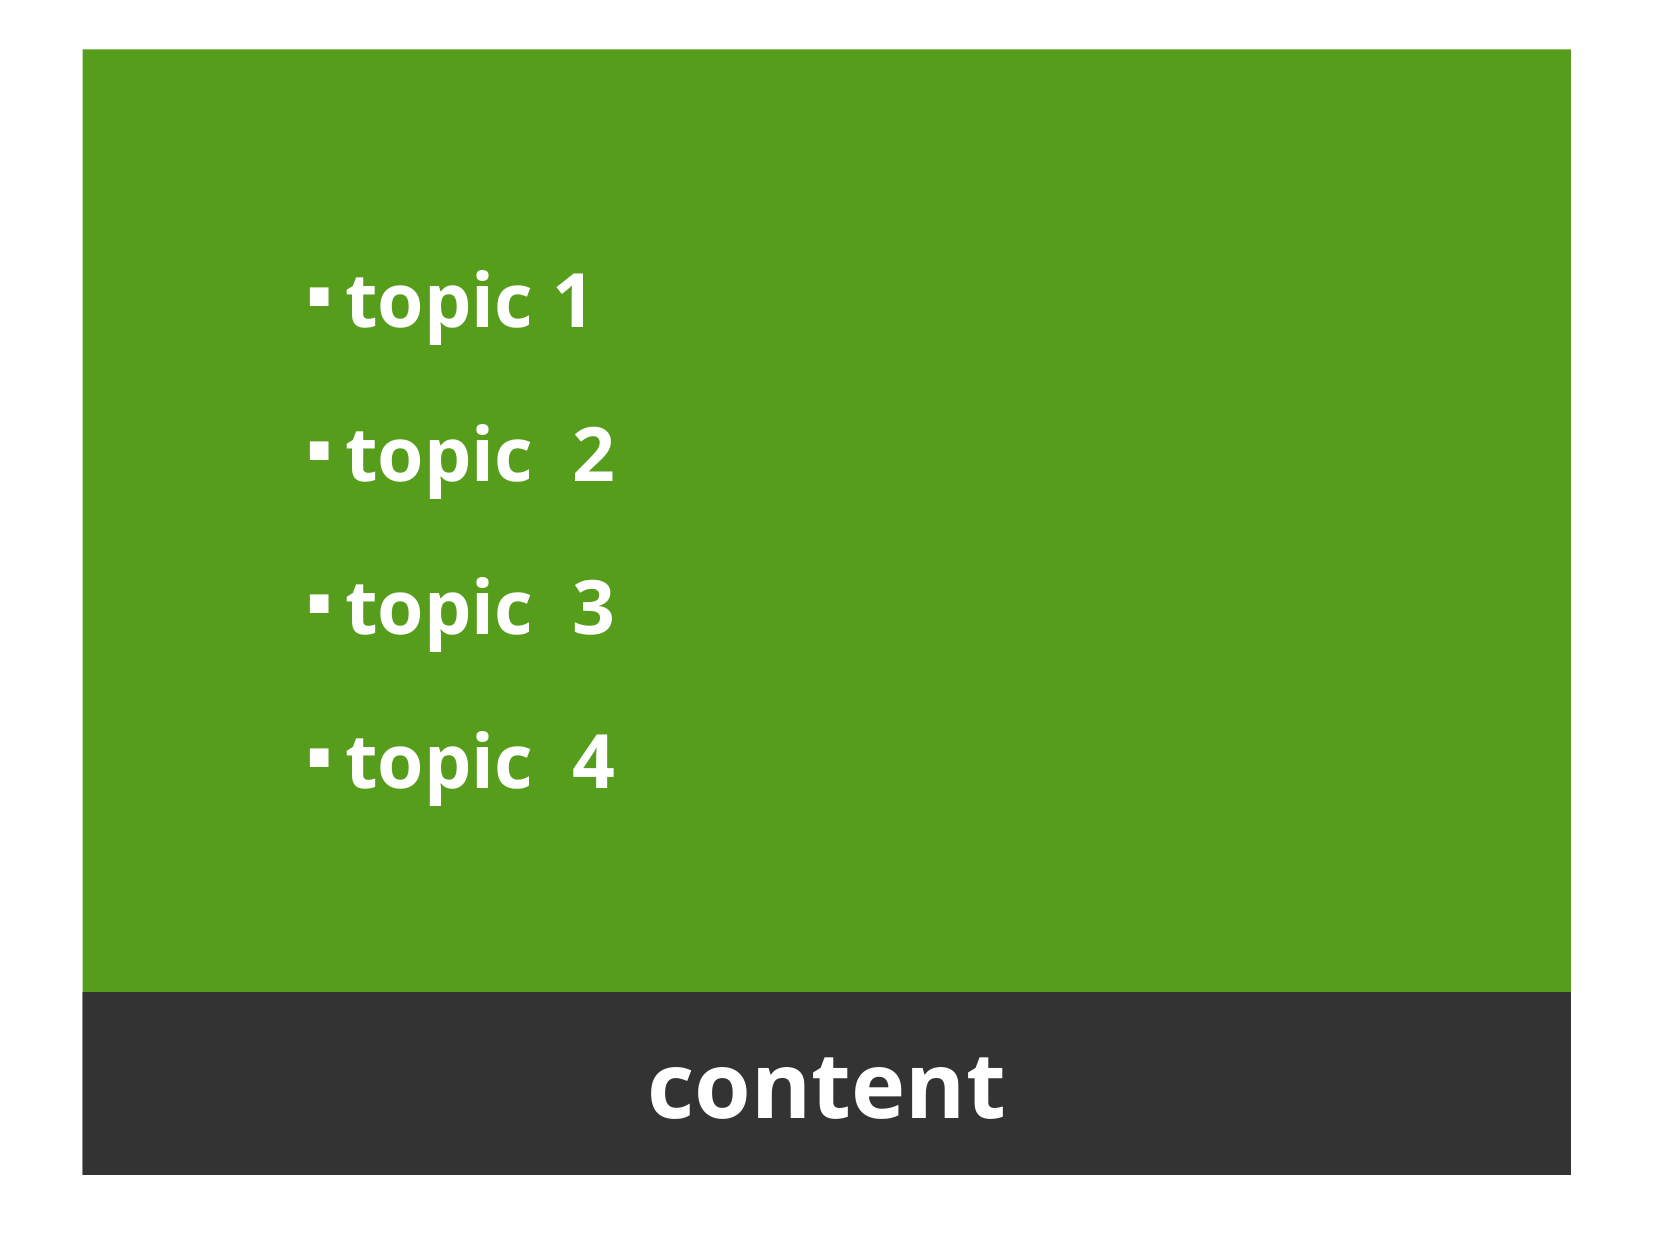

topic 1
topic 2
topic 3
topic 4
# content